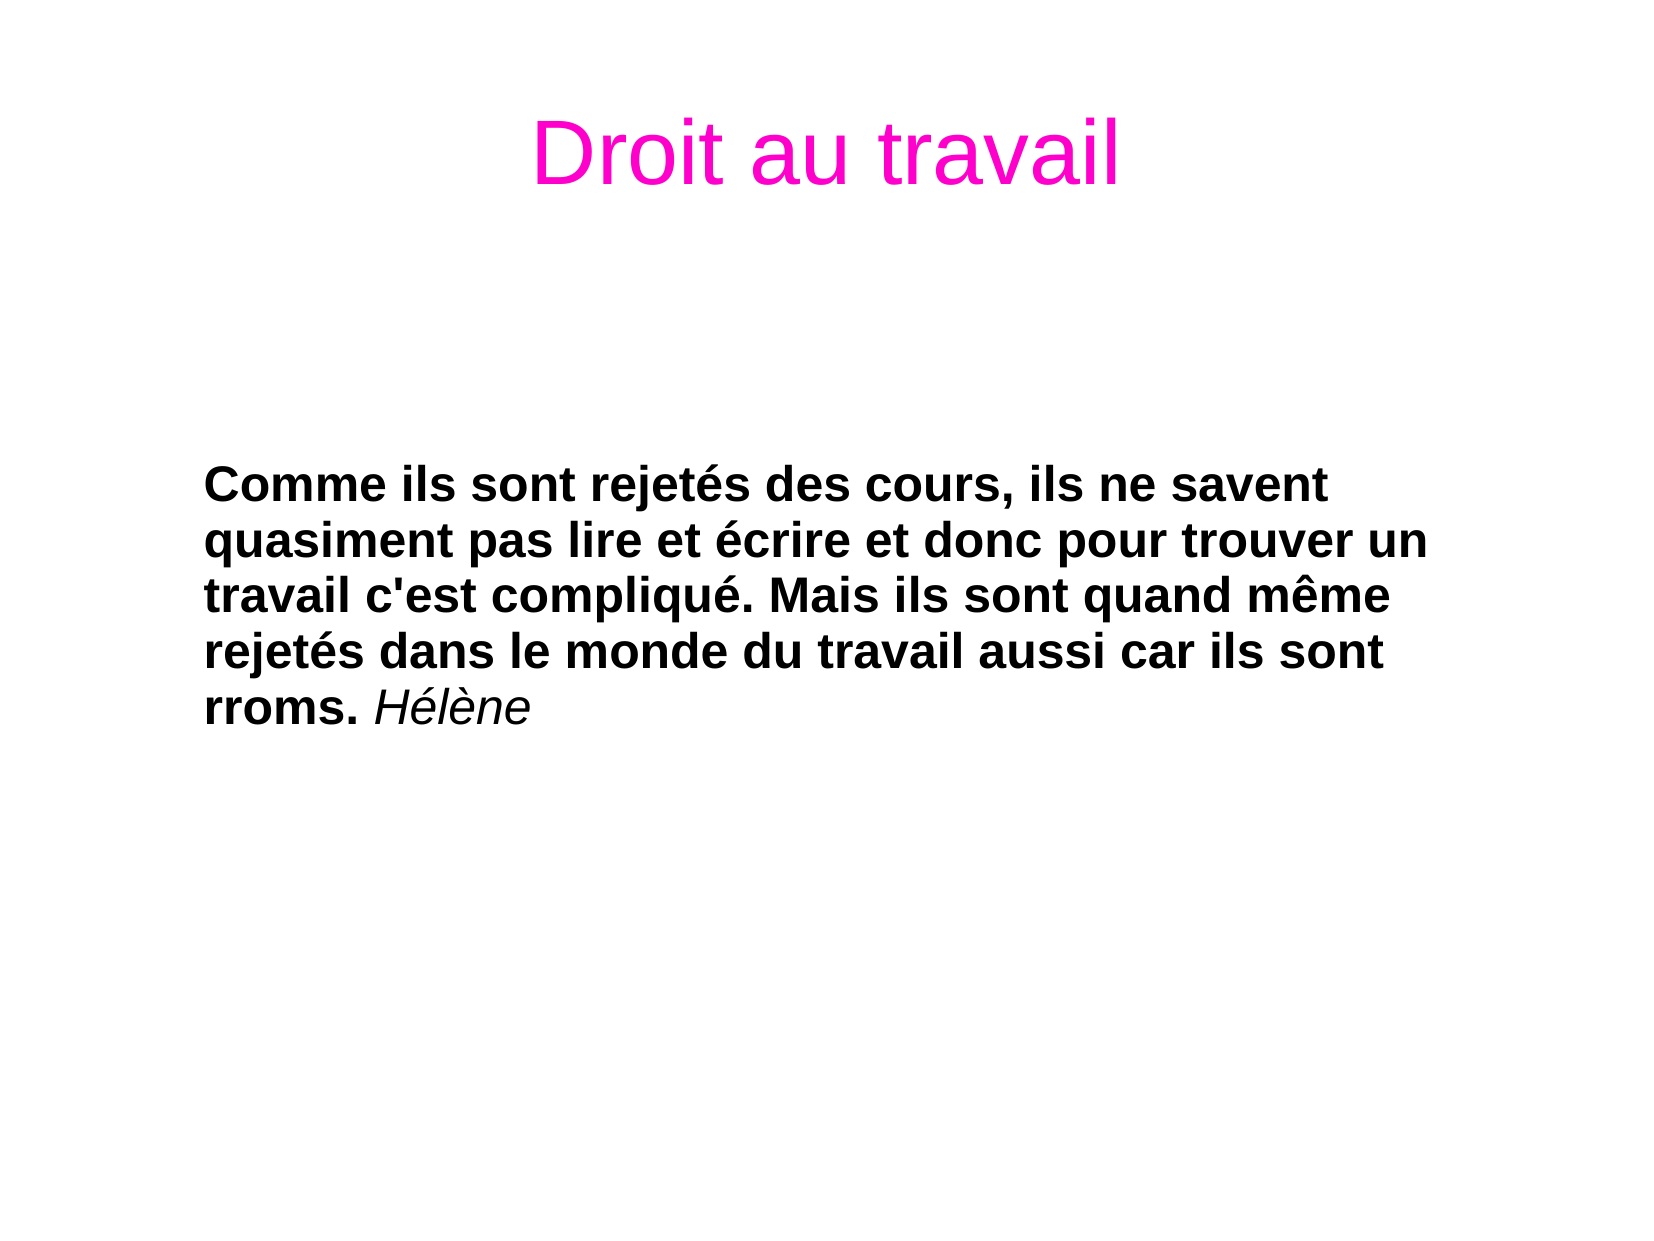

# Droit au travail
Comme ils sont rejetés des cours, ils ne savent quasiment pas lire et écrire et donc pour trouver un travail c'est compliqué. Mais ils sont quand même rejetés dans le monde du travail aussi car ils sont rroms. Hélène